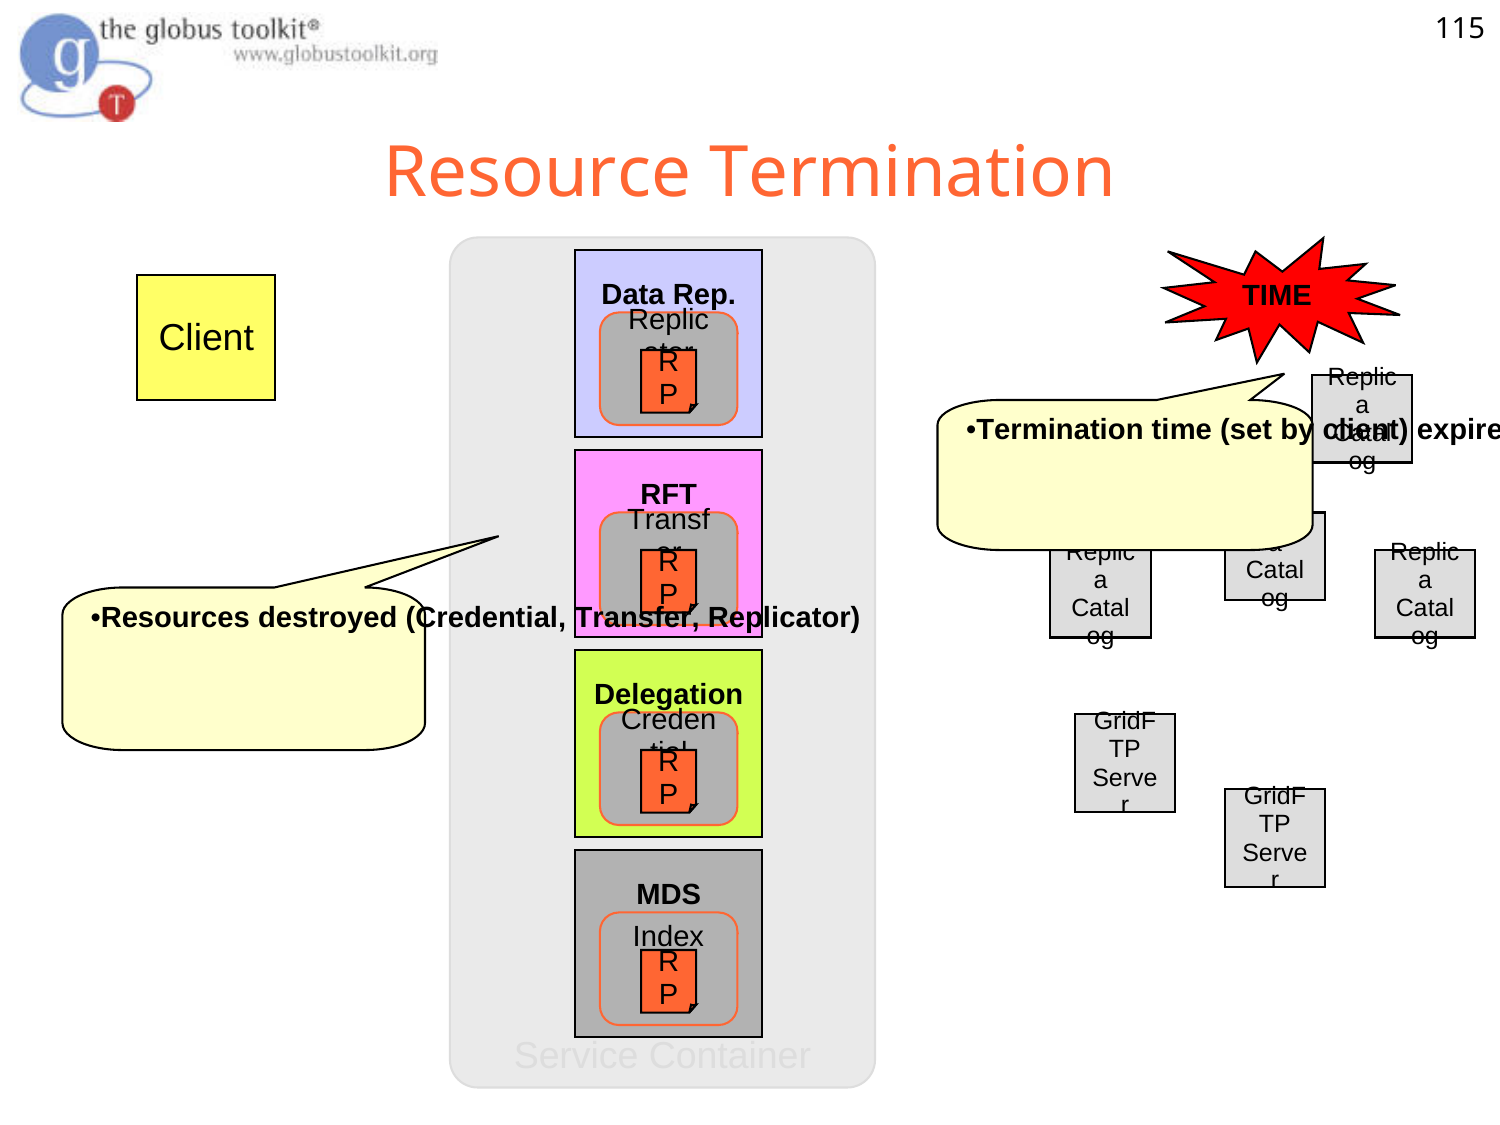

115
# Resource Termination
Service Container
TIME
Data Rep.
Client
Replicator
RP
Replica
Catalog
Termination time (set by client) expires eventually
Replica
Index
RFT
Transfer
RP
Replica
Catalog
Replica
Catalog
Replica
Catalog
Resources destroyed (Credential, Transfer, Replicator)
Delegation
Credential
RP
GridFTP
Server
GridFTP
Server
MDS
Index
RP